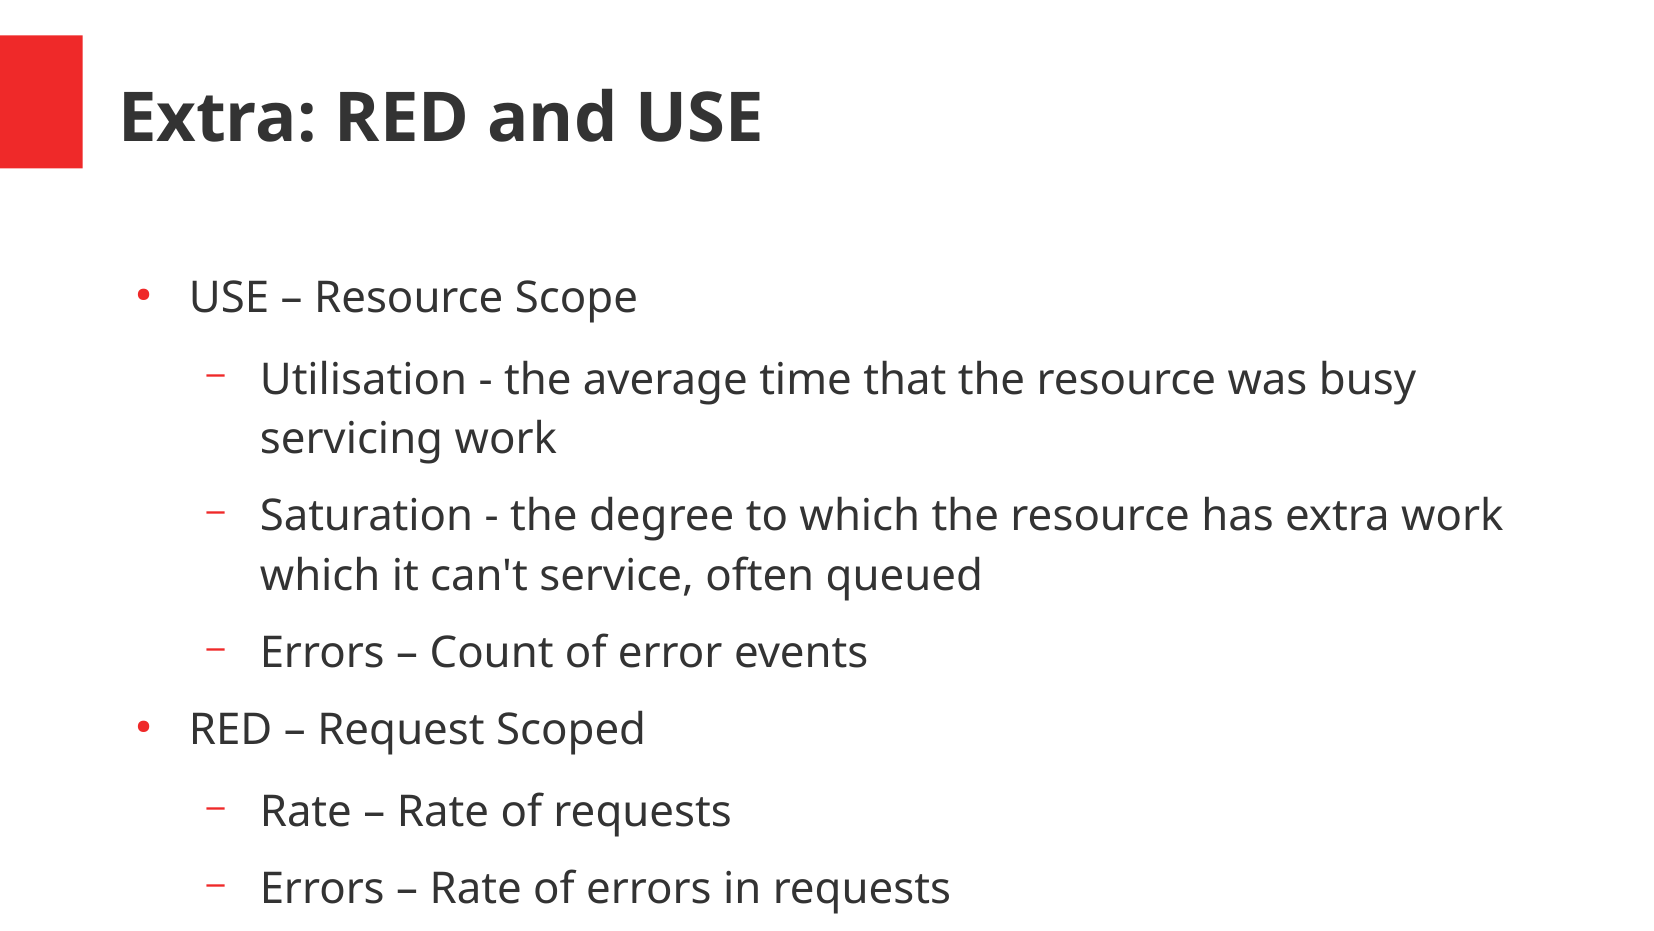

# Extra: RED and USE
USE – Resource Scope
Utilisation - the average time that the resource was busy servicing work
Saturation - the degree to which the resource has extra work which it can't service, often queued
Errors – Count of error events
RED – Request Scoped
Rate – Rate of requests
Errors – Rate of errors in requests
Duration - Distribution